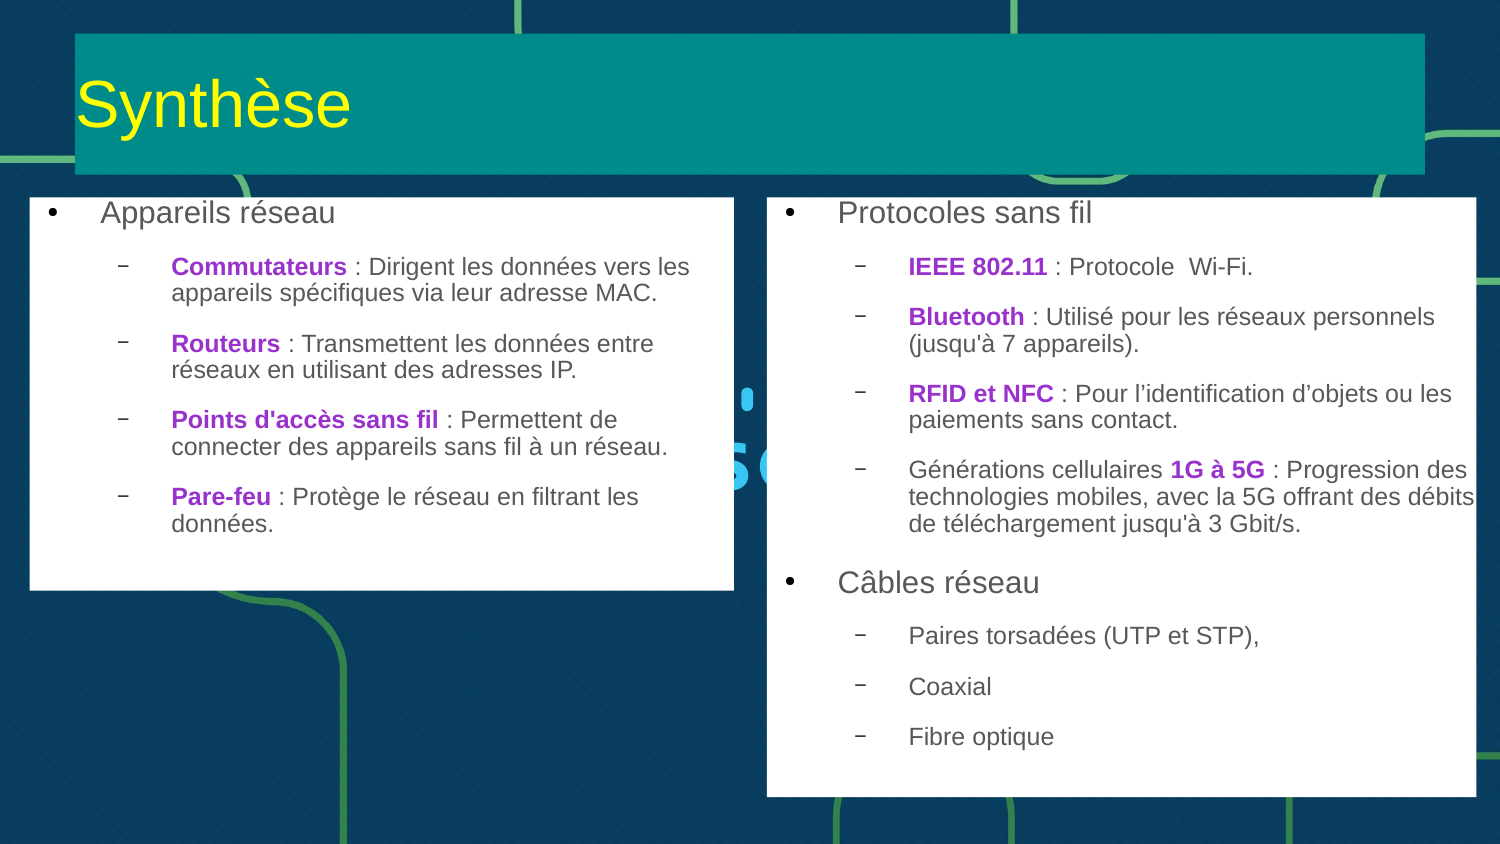

# Synthèse
Appareils réseau
Commutateurs : Dirigent les données vers les appareils spécifiques via leur adresse MAC.
Routeurs : Transmettent les données entre réseaux en utilisant des adresses IP.
Points d'accès sans fil : Permettent de connecter des appareils sans fil à un réseau.
Pare-feu : Protège le réseau en filtrant les données.
Protocoles sans fil
IEEE 802.11 : Protocole Wi-Fi.
Bluetooth : Utilisé pour les réseaux personnels (jusqu'à 7 appareils).
RFID et NFC : Pour l’identification d’objets ou les paiements sans contact.
Générations cellulaires 1G à 5G : Progression des technologies mobiles, avec la 5G offrant des débits de téléchargement jusqu'à 3 Gbit/s.
Câbles réseau
Paires torsadées (UTP et STP),
Coaxial
Fibre optique